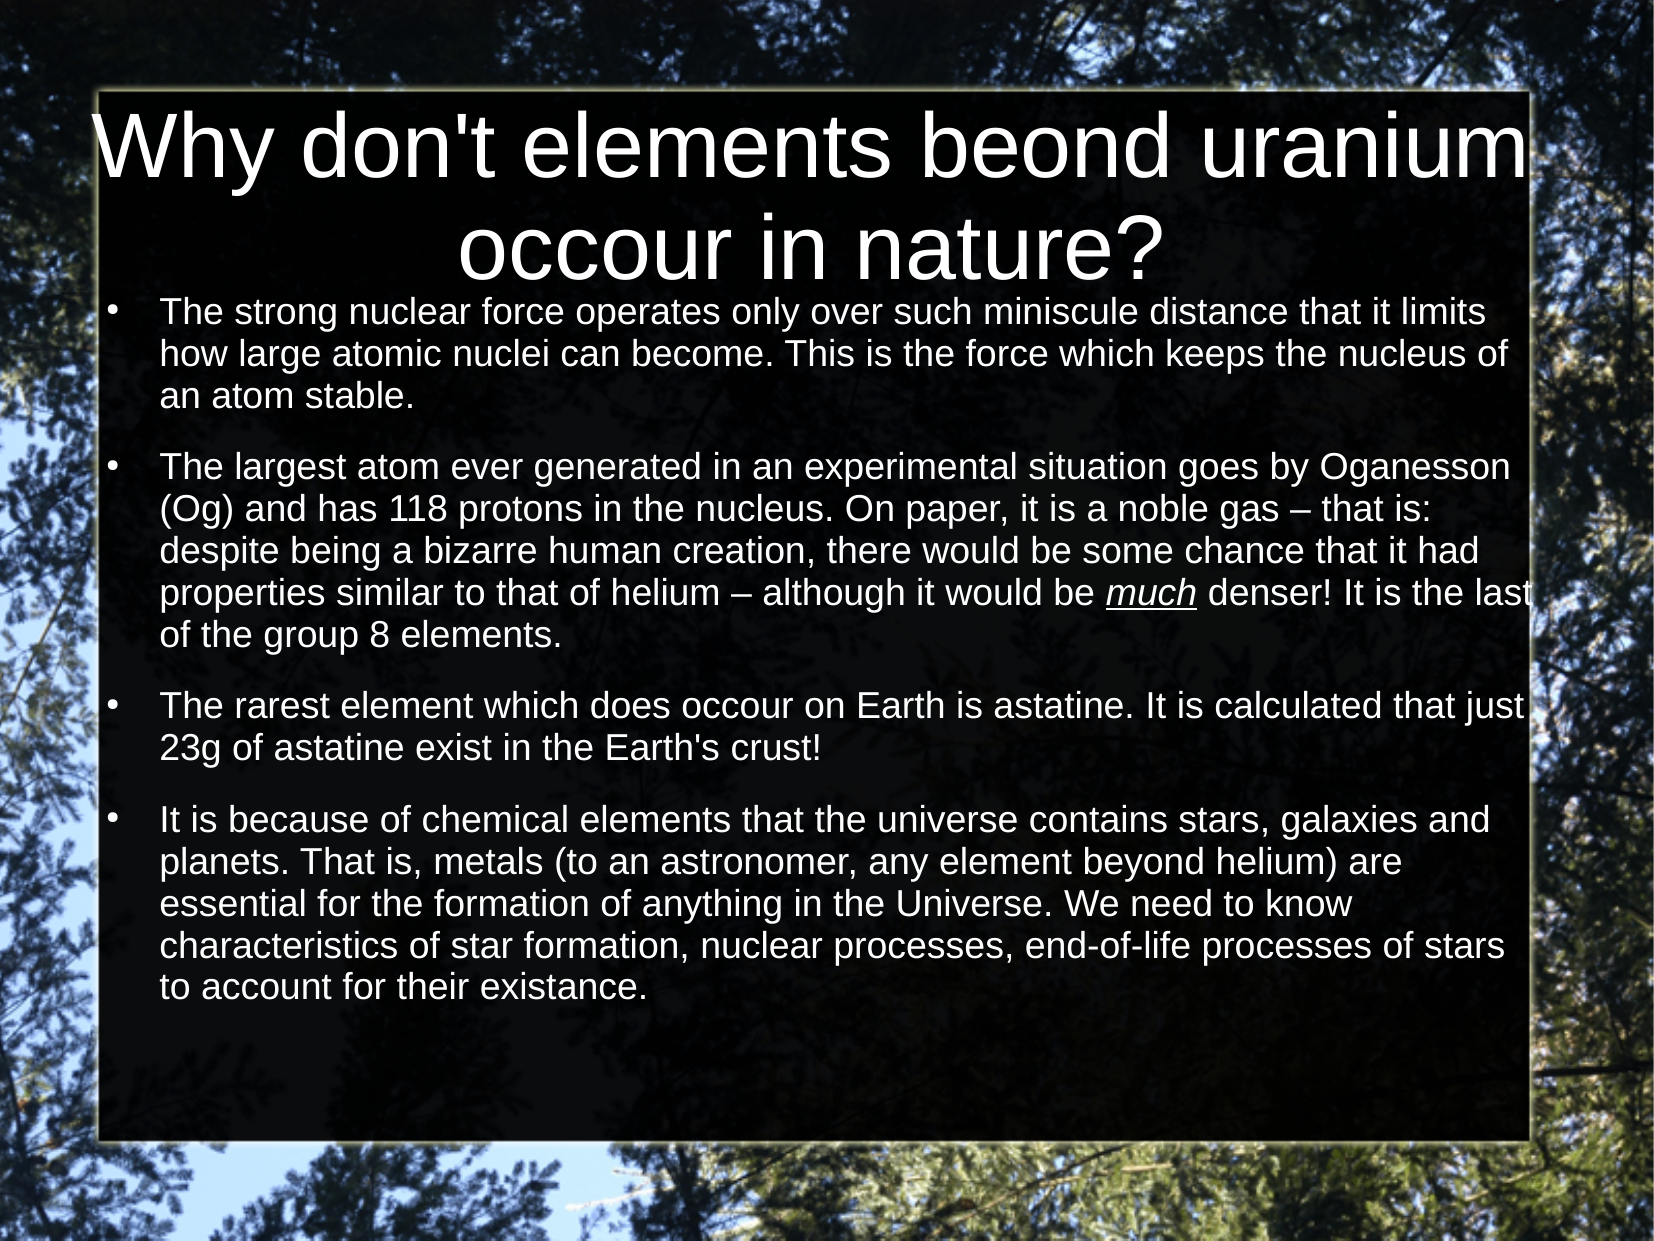

# Why don't elements beond uranium occour in nature?
The strong nuclear force operates only over such miniscule distance that it limits how large atomic nuclei can become. This is the force which keeps the nucleus of an atom stable.
The largest atom ever generated in an experimental situation goes by Oganesson (Og) and has 118 protons in the nucleus. On paper, it is a noble gas – that is: despite being a bizarre human creation, there would be some chance that it had properties similar to that of helium – although it would be much denser! It is the last of the group 8 elements.
The rarest element which does occour on Earth is astatine. It is calculated that just 23g of astatine exist in the Earth's crust!
It is because of chemical elements that the universe contains stars, galaxies and planets. That is, metals (to an astronomer, any element beyond helium) are essential for the formation of anything in the Universe. We need to know characteristics of star formation, nuclear processes, end-of-life processes of stars to account for their existance.